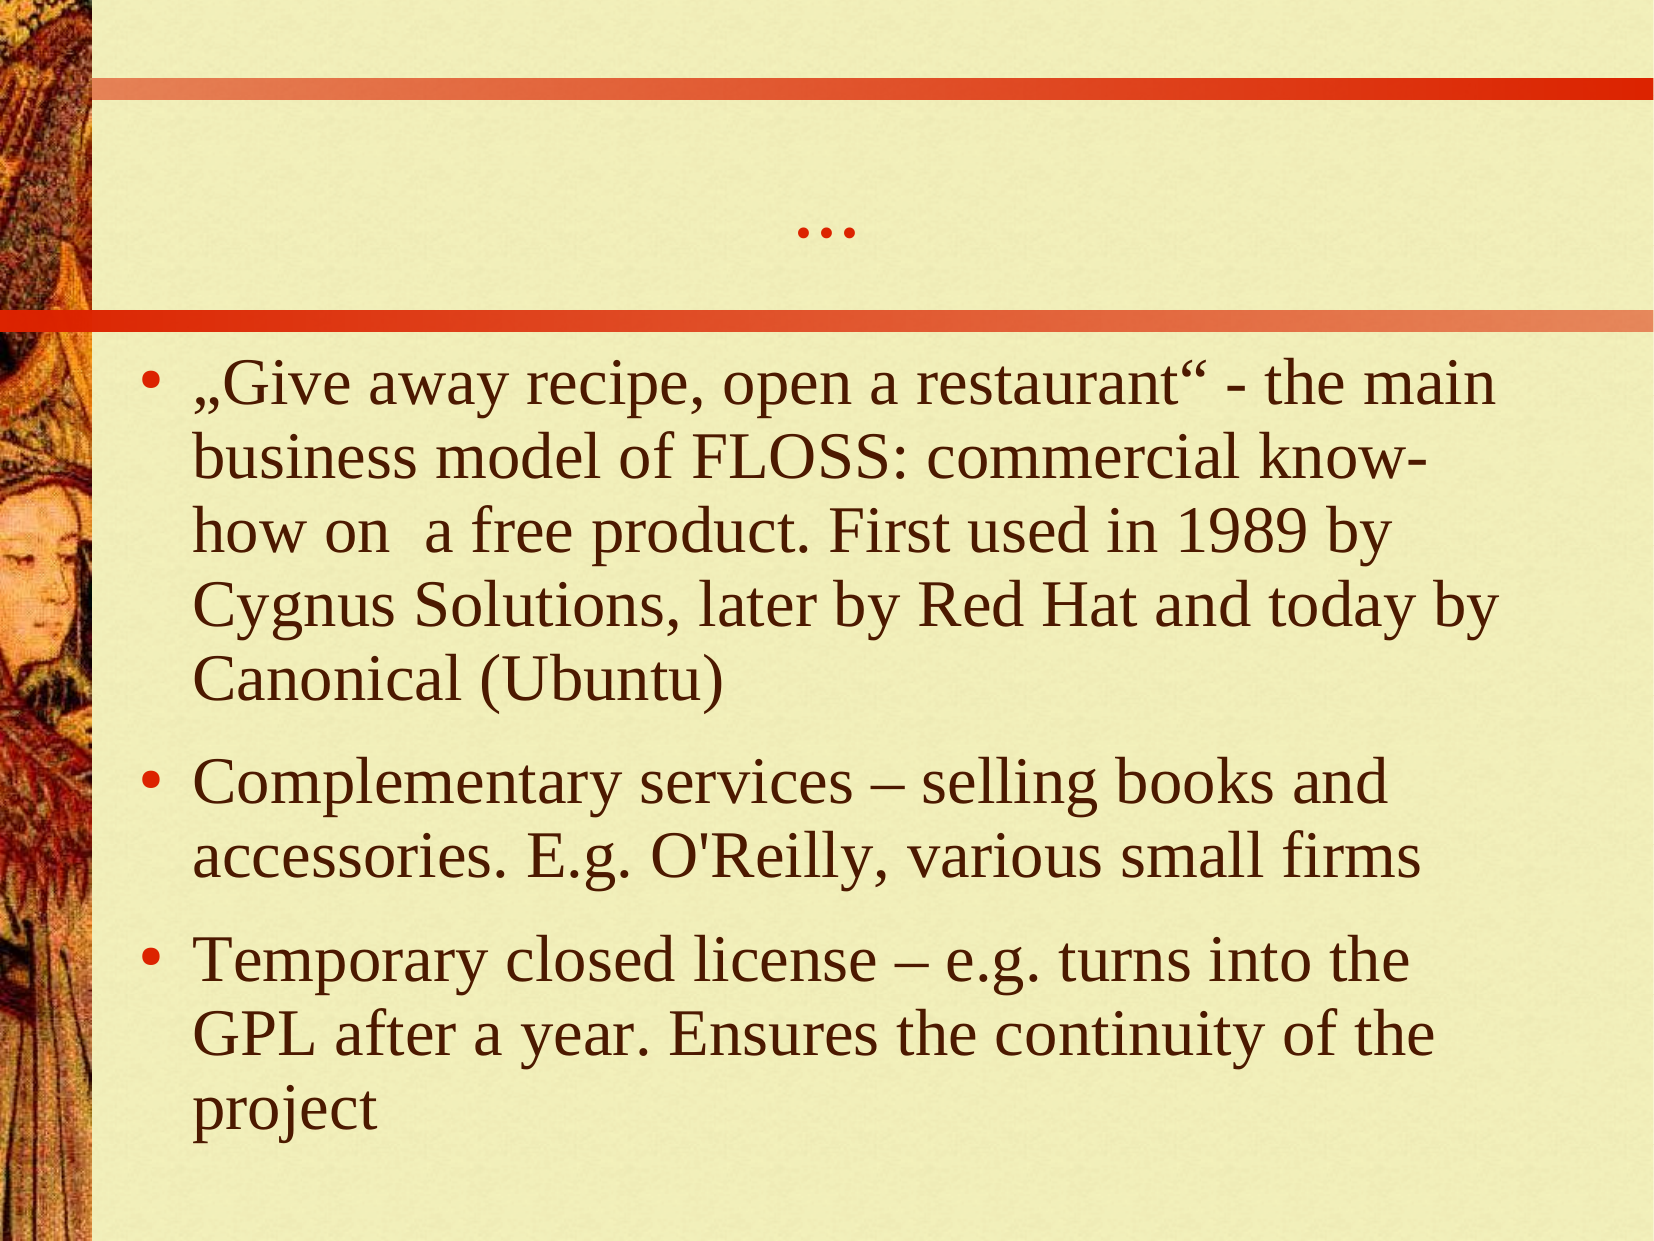

# ...
„Give away recipe, open a restaurant“ - the main business model of FLOSS: commercial know-how on a free product. First used in 1989 by Cygnus Solutions, later by Red Hat and today by Canonical (Ubuntu)
Complementary services – selling books and accessories. E.g. O'Reilly, various small firms
Temporary closed license – e.g. turns into the GPL after a year. Ensures the continuity of the project